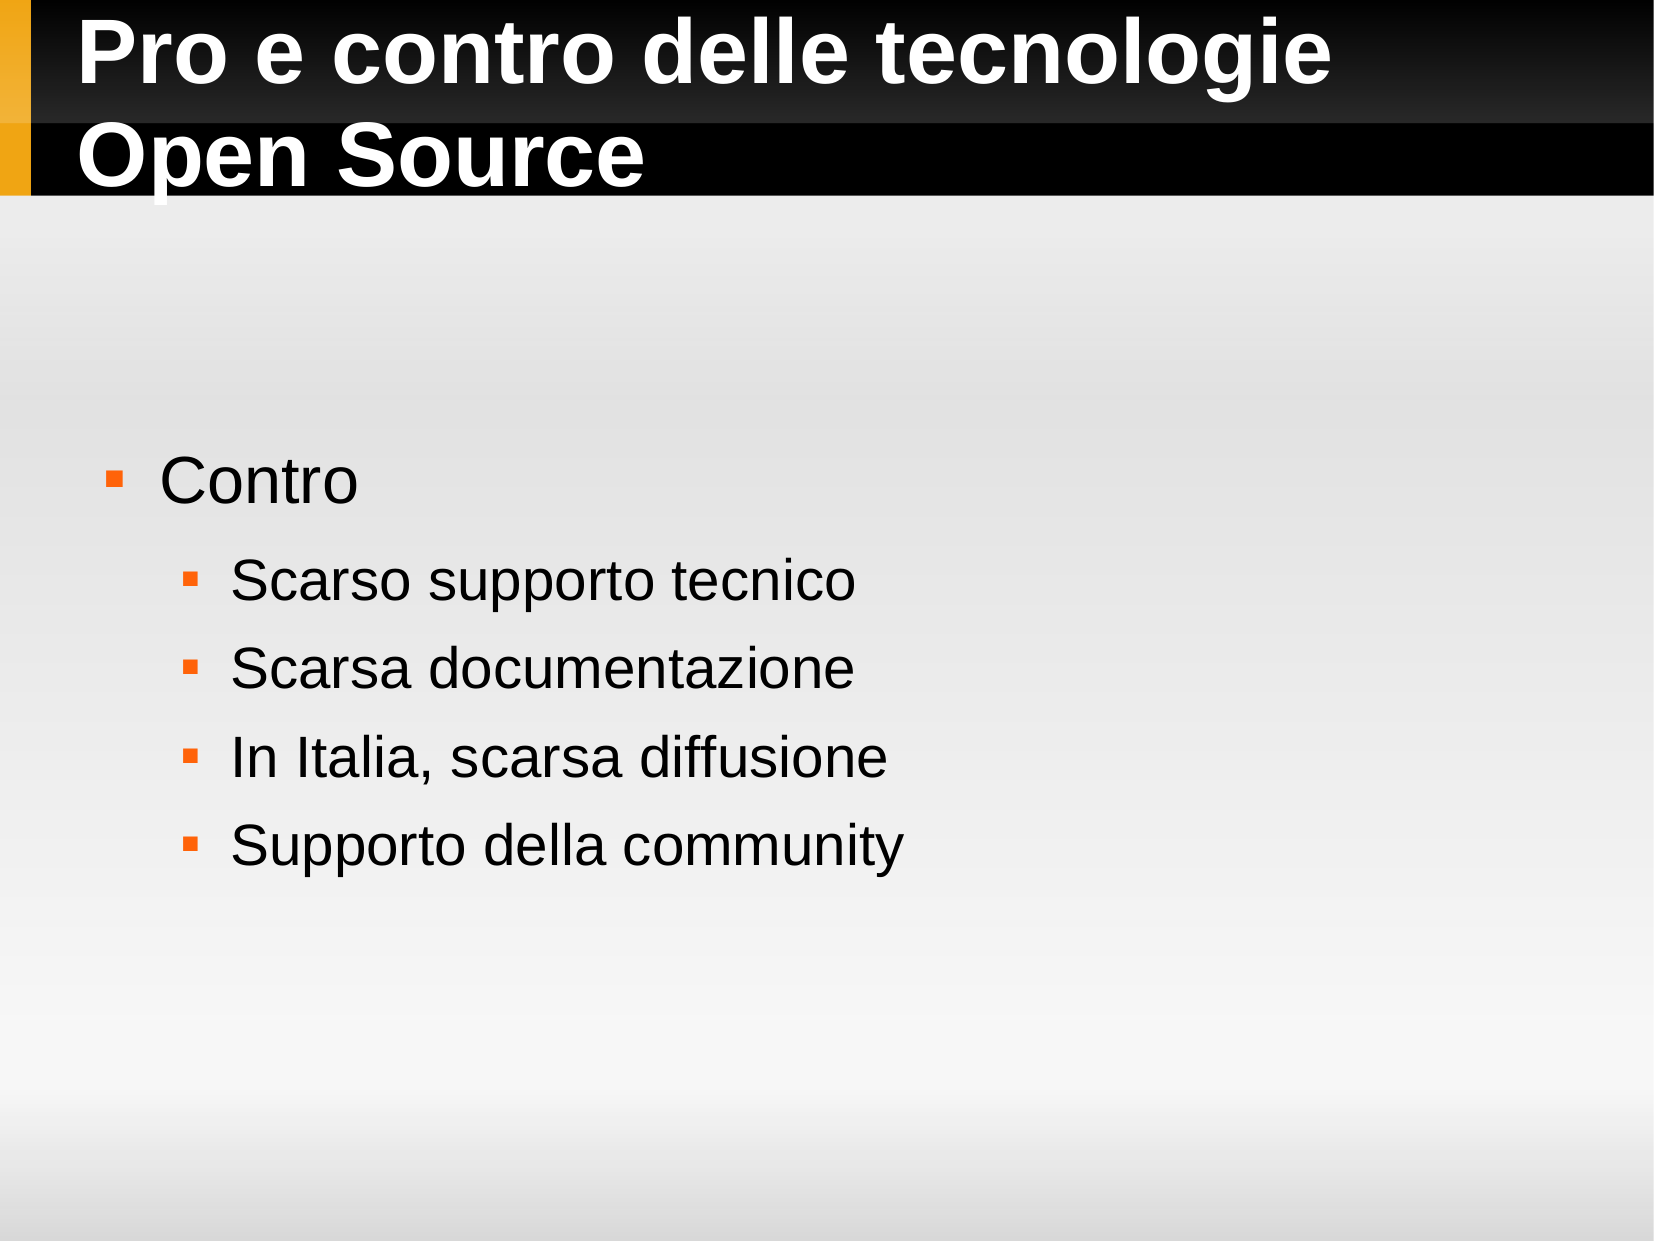

# Pro e contro delle tecnologie Open Source
Contro
Scarso supporto tecnico
Scarsa documentazione
In Italia, scarsa diffusione
Supporto della community